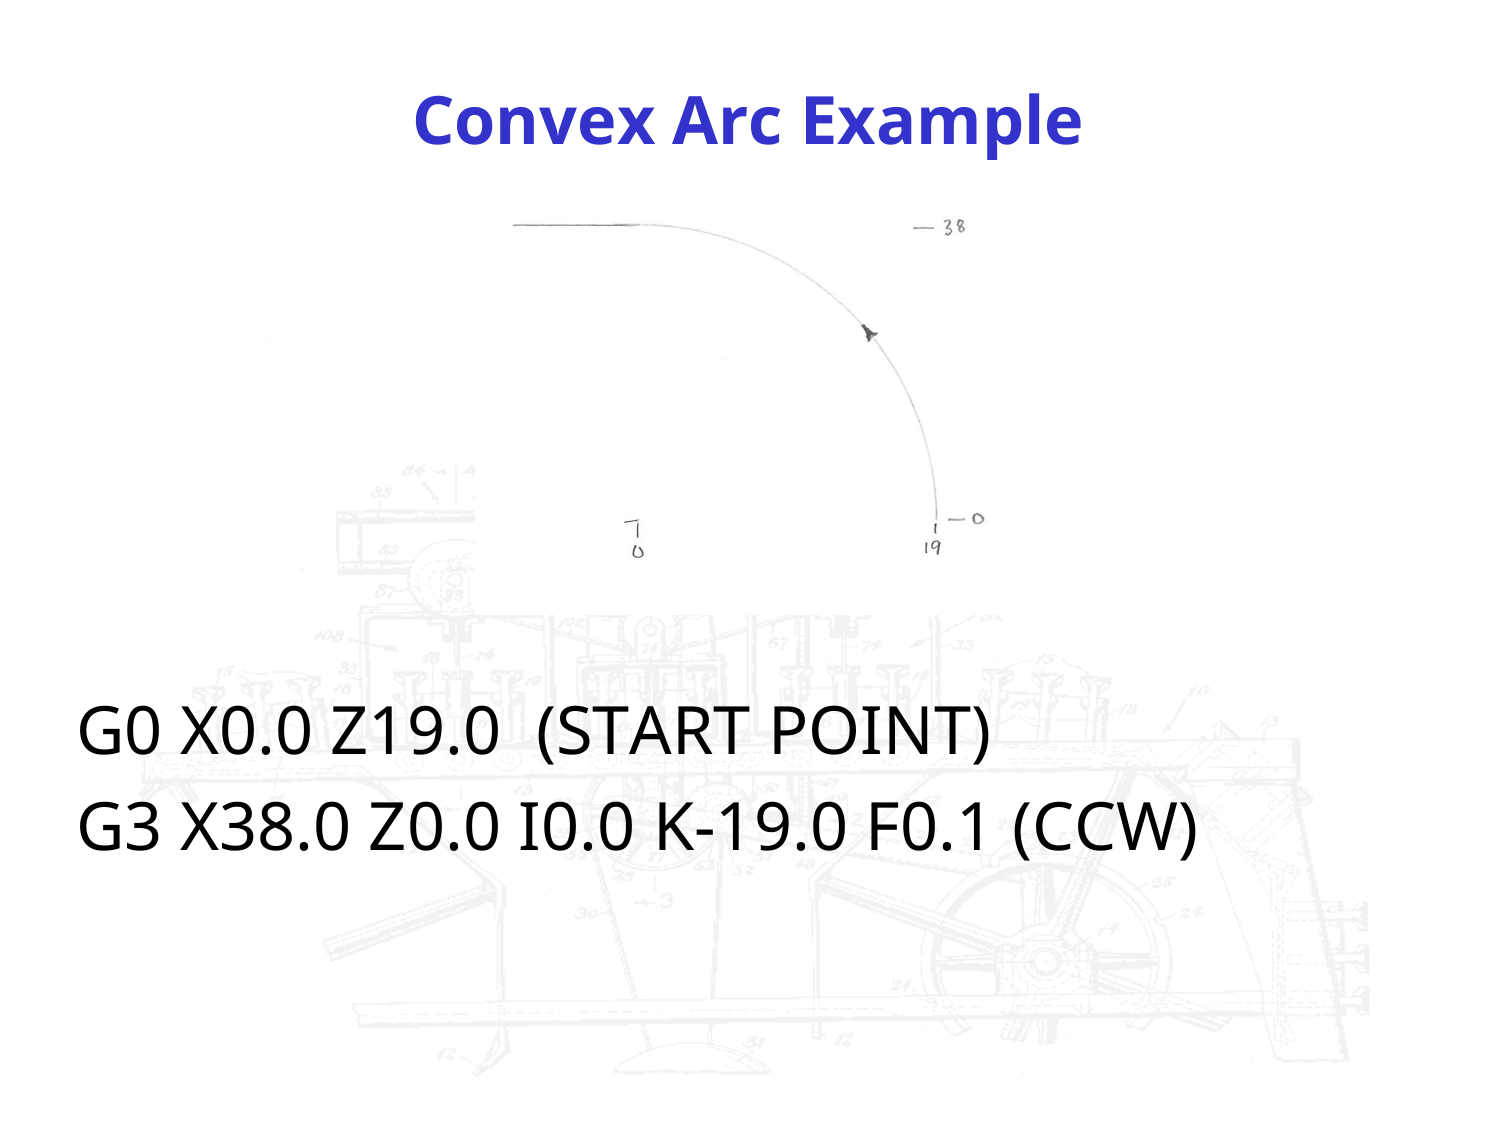

# Convex Arc Example
G0 X0.0 Z19.0 (START POINT)
G3 X38.0 Z0.0 I0.0 K-19.0 F0.1 (CCW)